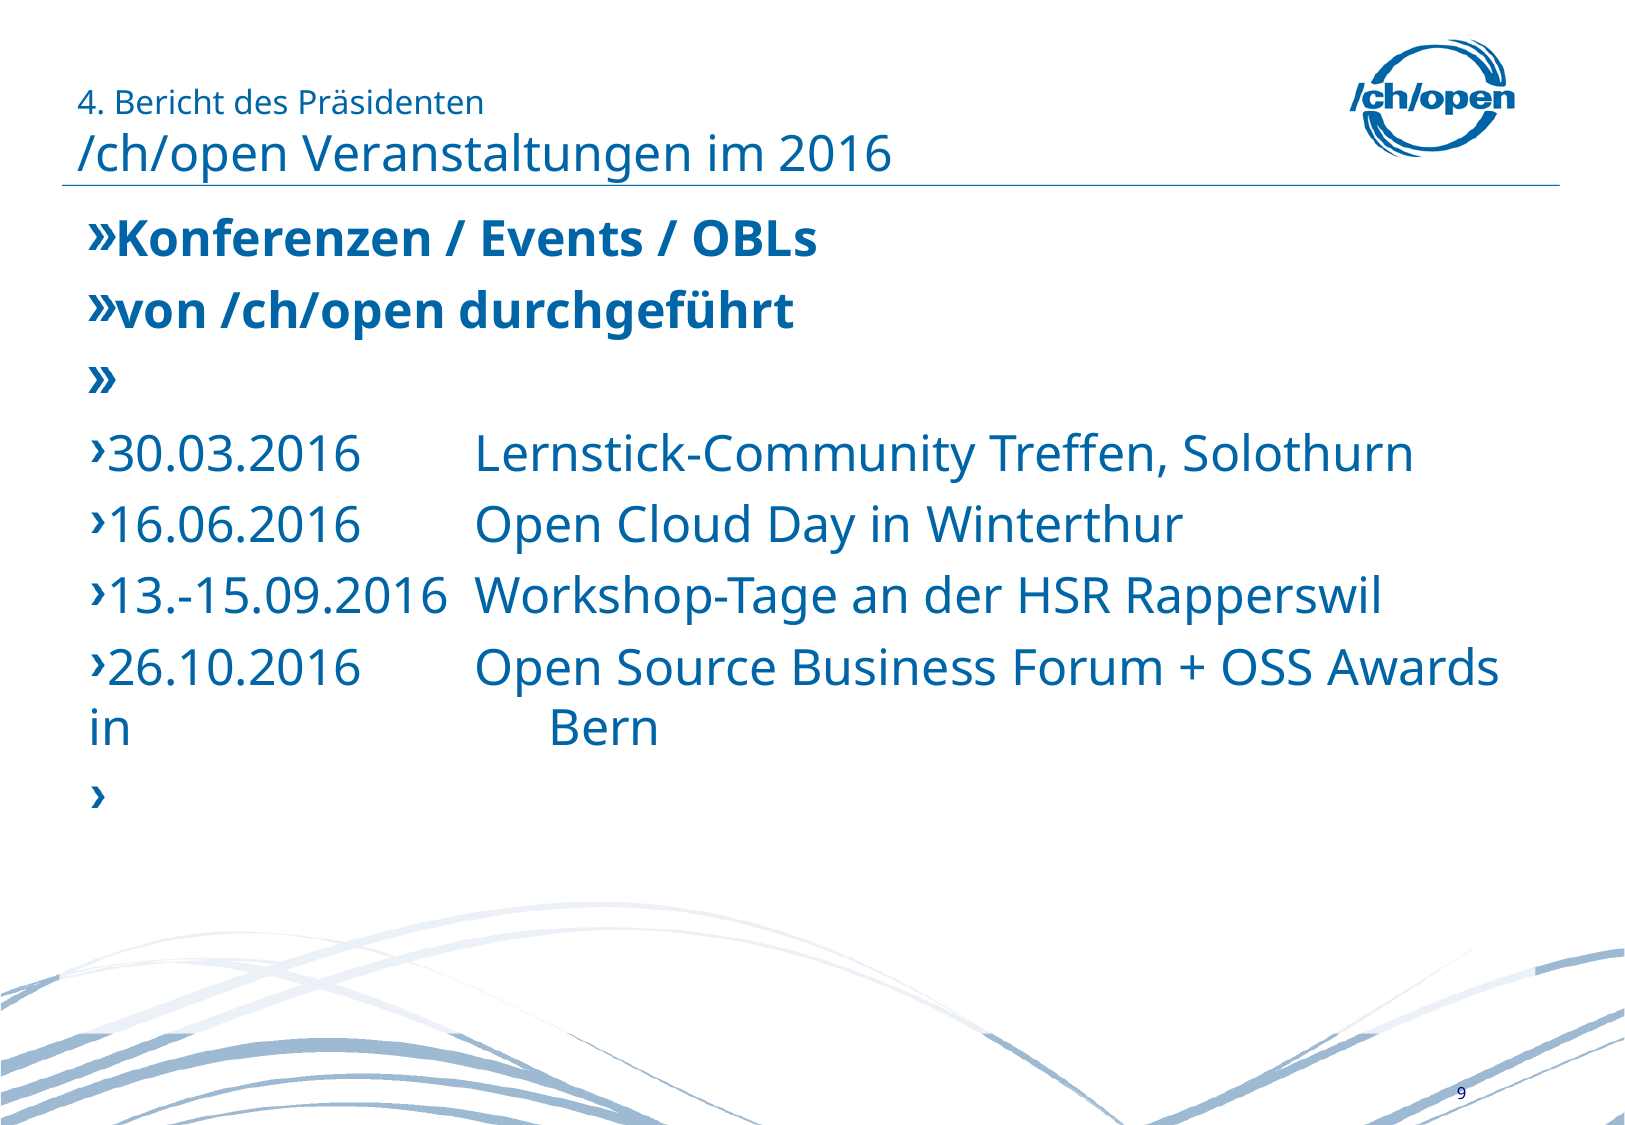

# 4. Bericht des Präsidenten /ch/open Veranstaltungen im 2016
Konferenzen / Events / OBLs
von /ch/open durchgeführt
30.03.2016 		Lernstick-Community Treffen, Solothurn
16.06.2016 		Open Cloud Day in Winterthur
13.-15.09.2016 	Workshop-Tage an der HSR Rapperswil
26.10.2016 		Open Source Business Forum + OSS Awards in 						Bern